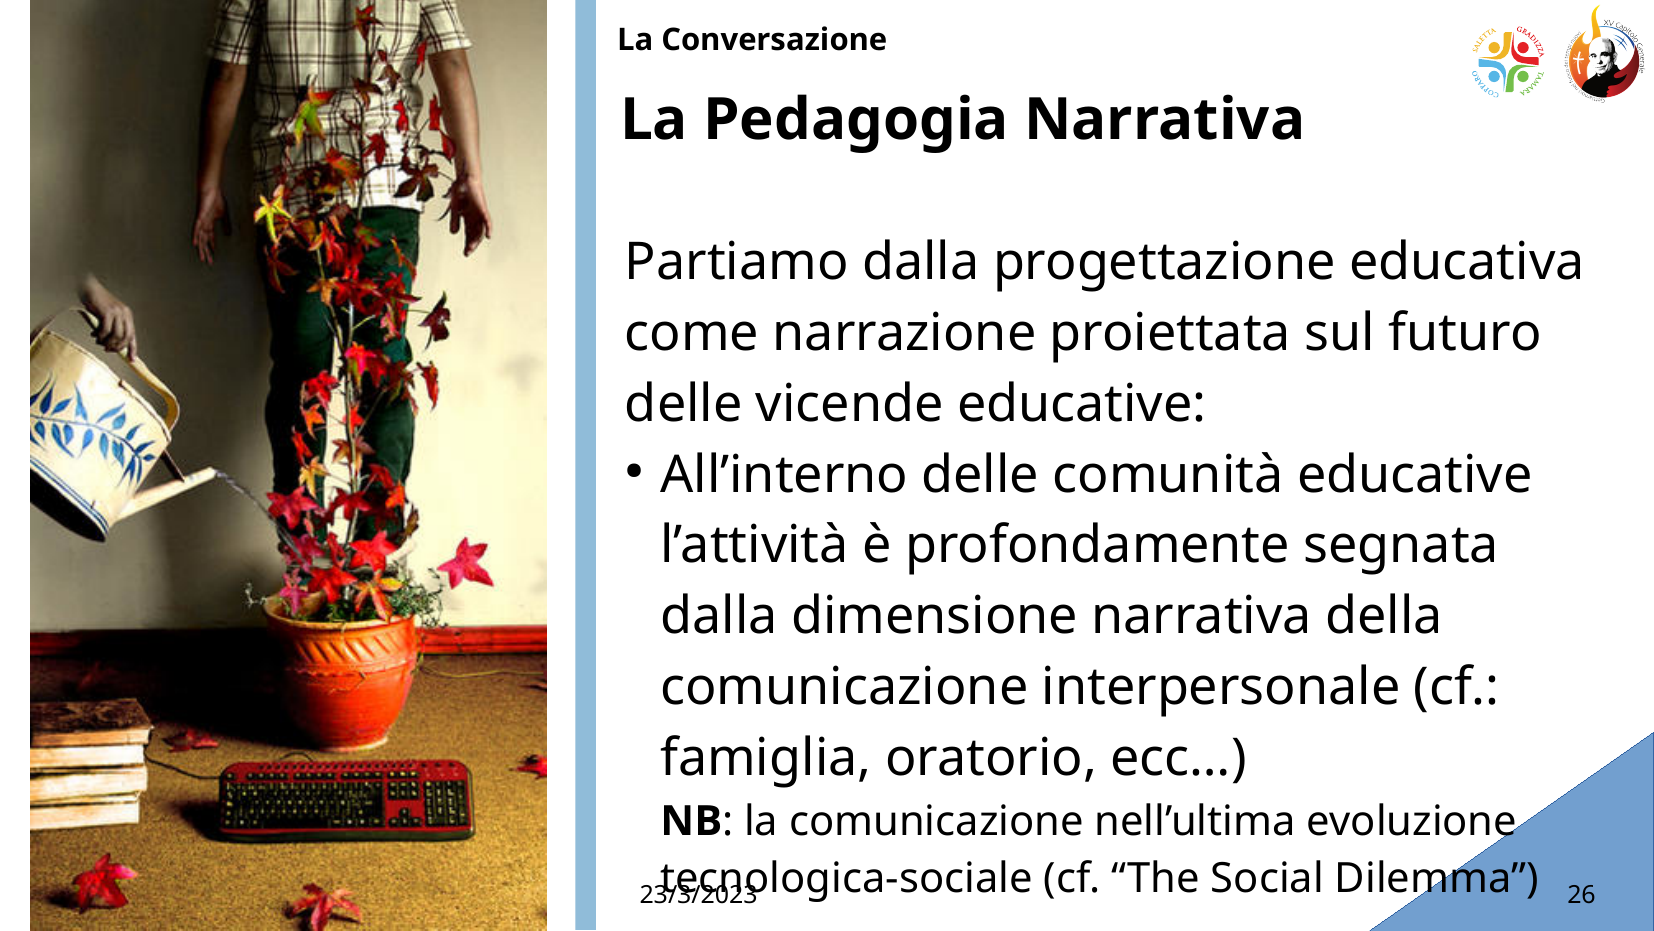

La Conversazione
La Pedagogia Narrativa
# Partiamo dalla progettazione educativa come narrazione proiettata sul futuro delle vicende educative:
All’interno delle comunità educative l’attività è profondamente segnata dalla dimensione narrativa della comunicazione interpersonale (cf.: famiglia, oratorio, ecc…)
NB: la comunicazione nell’ultima evoluzione tecnologica-sociale (cf. “The Social Dilemma”)